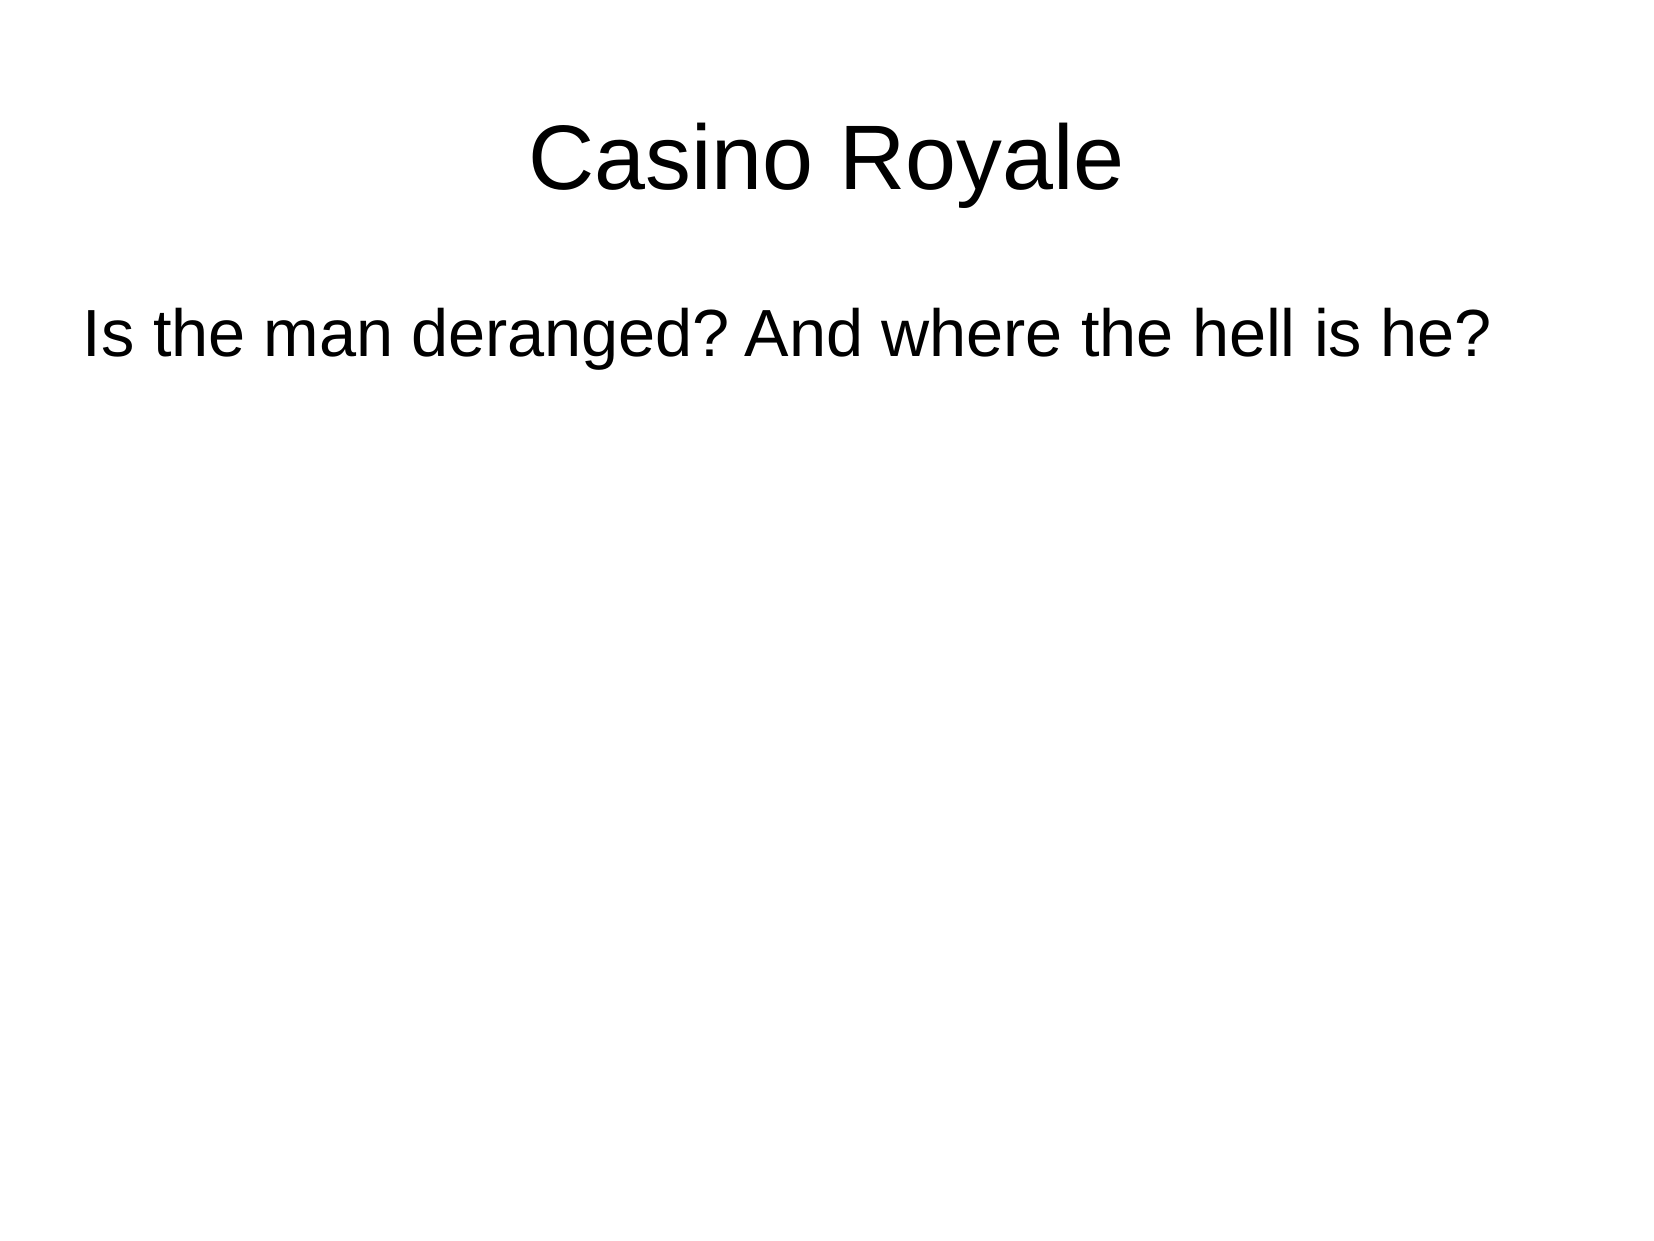

# Casino Royale
Is the man deranged? And where the hell is he?